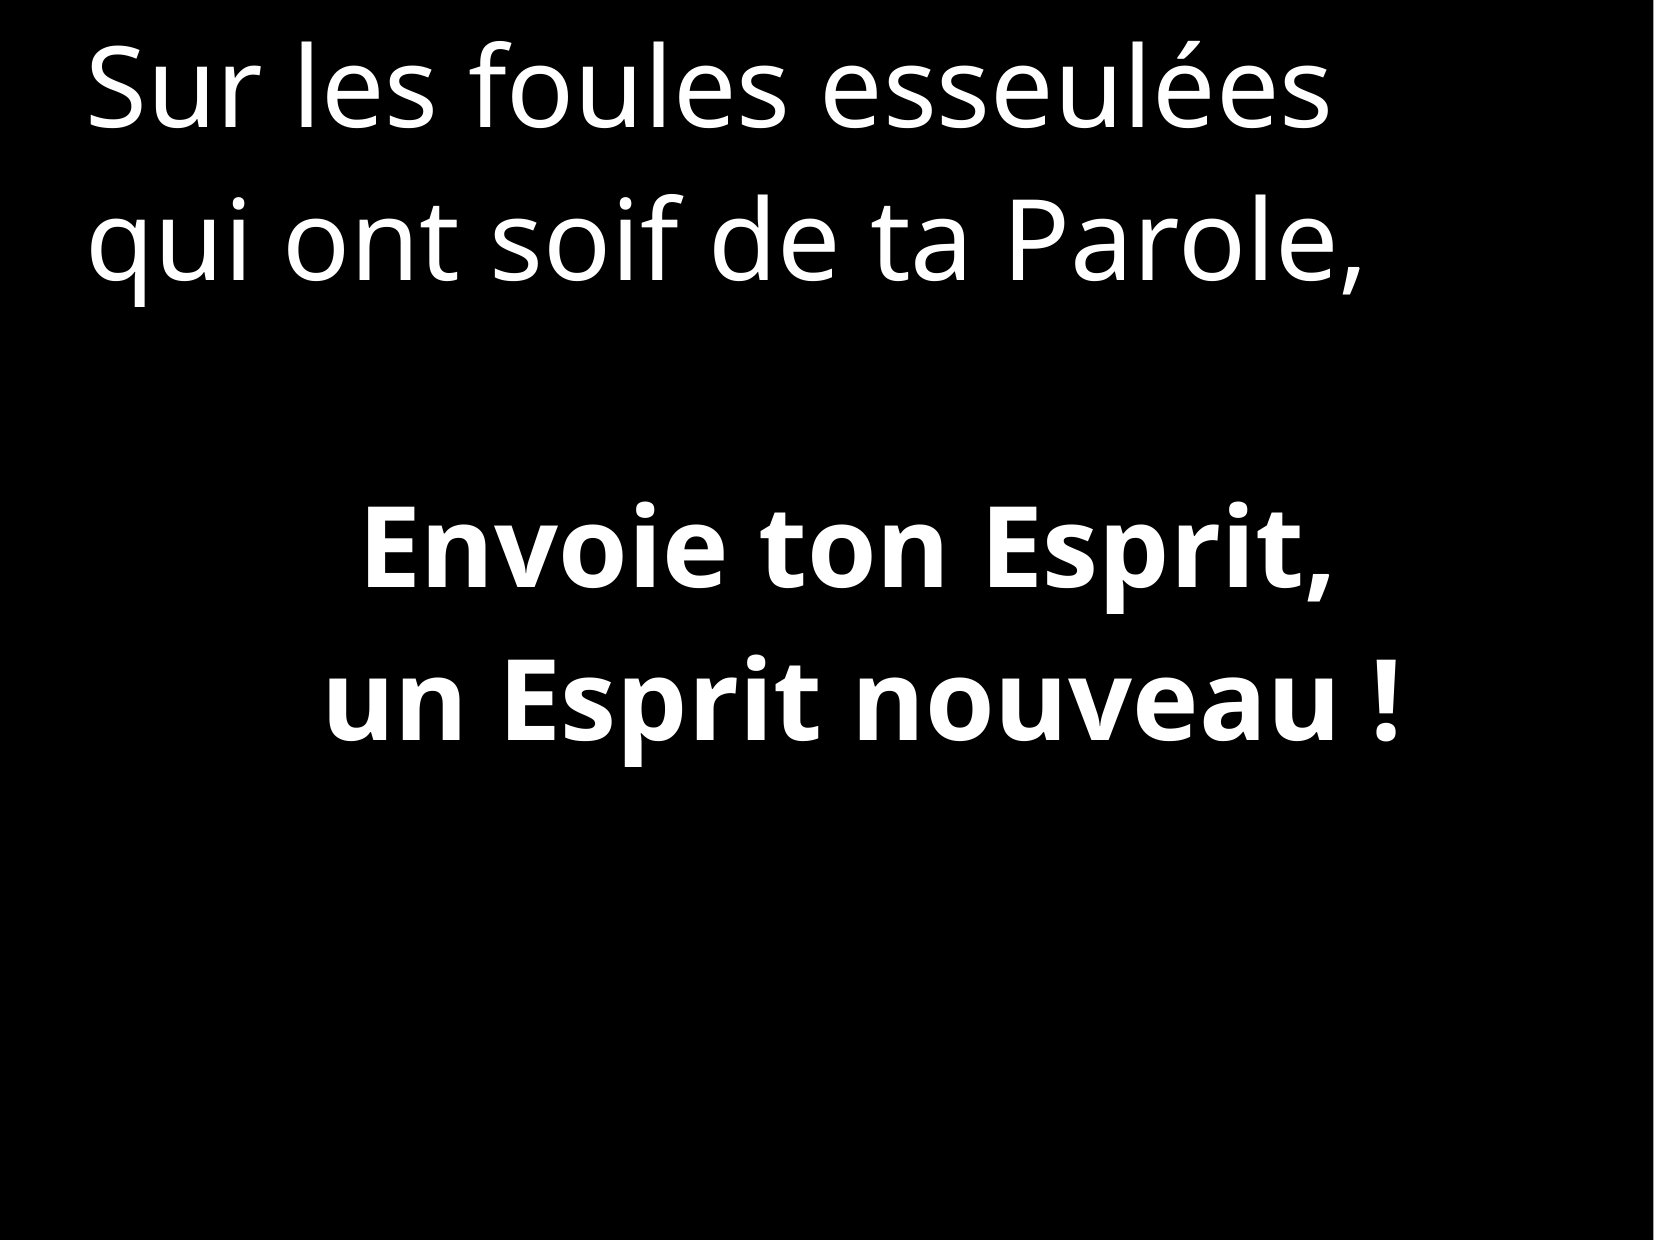

Sur les foules esseulées
qui ont soif de ta Parole,
Envoie ton Esprit,
un Esprit nouveau !